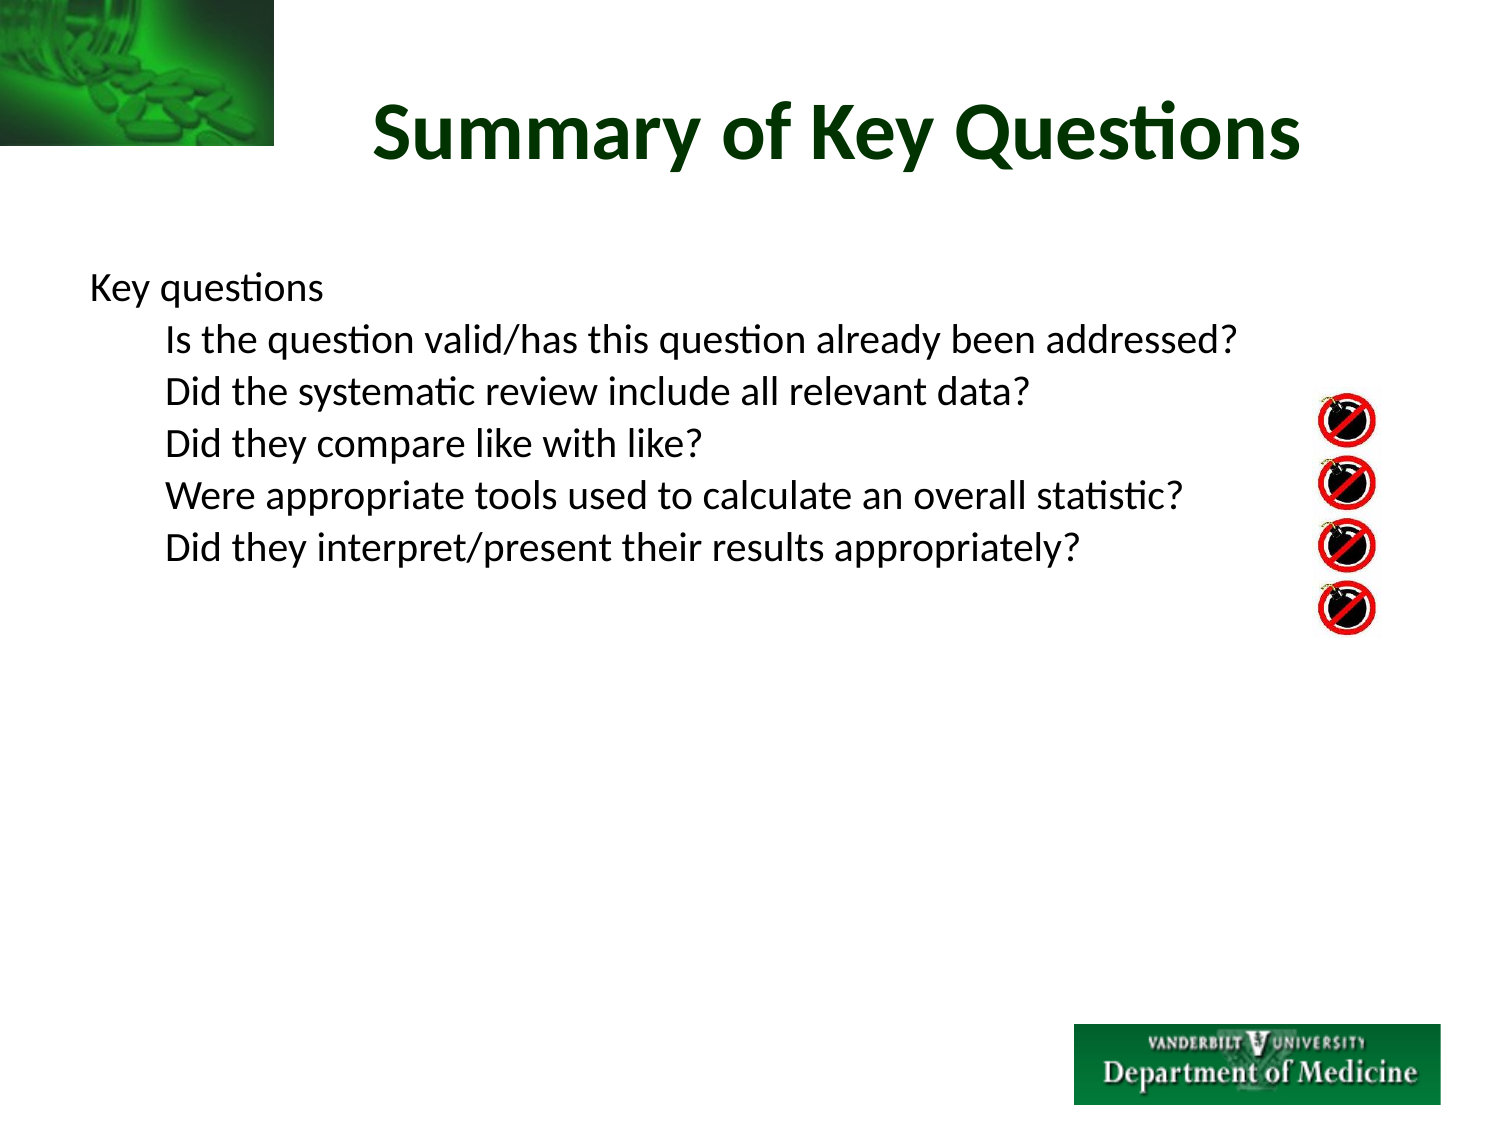

Summary of Key Questions
# Key questions
Is the question valid/has this question already been addressed?
Did the systematic review include all relevant data?
Did they compare like with like?
Were appropriate tools used to calculate an overall statistic?
Did they interpret/present their results appropriately?